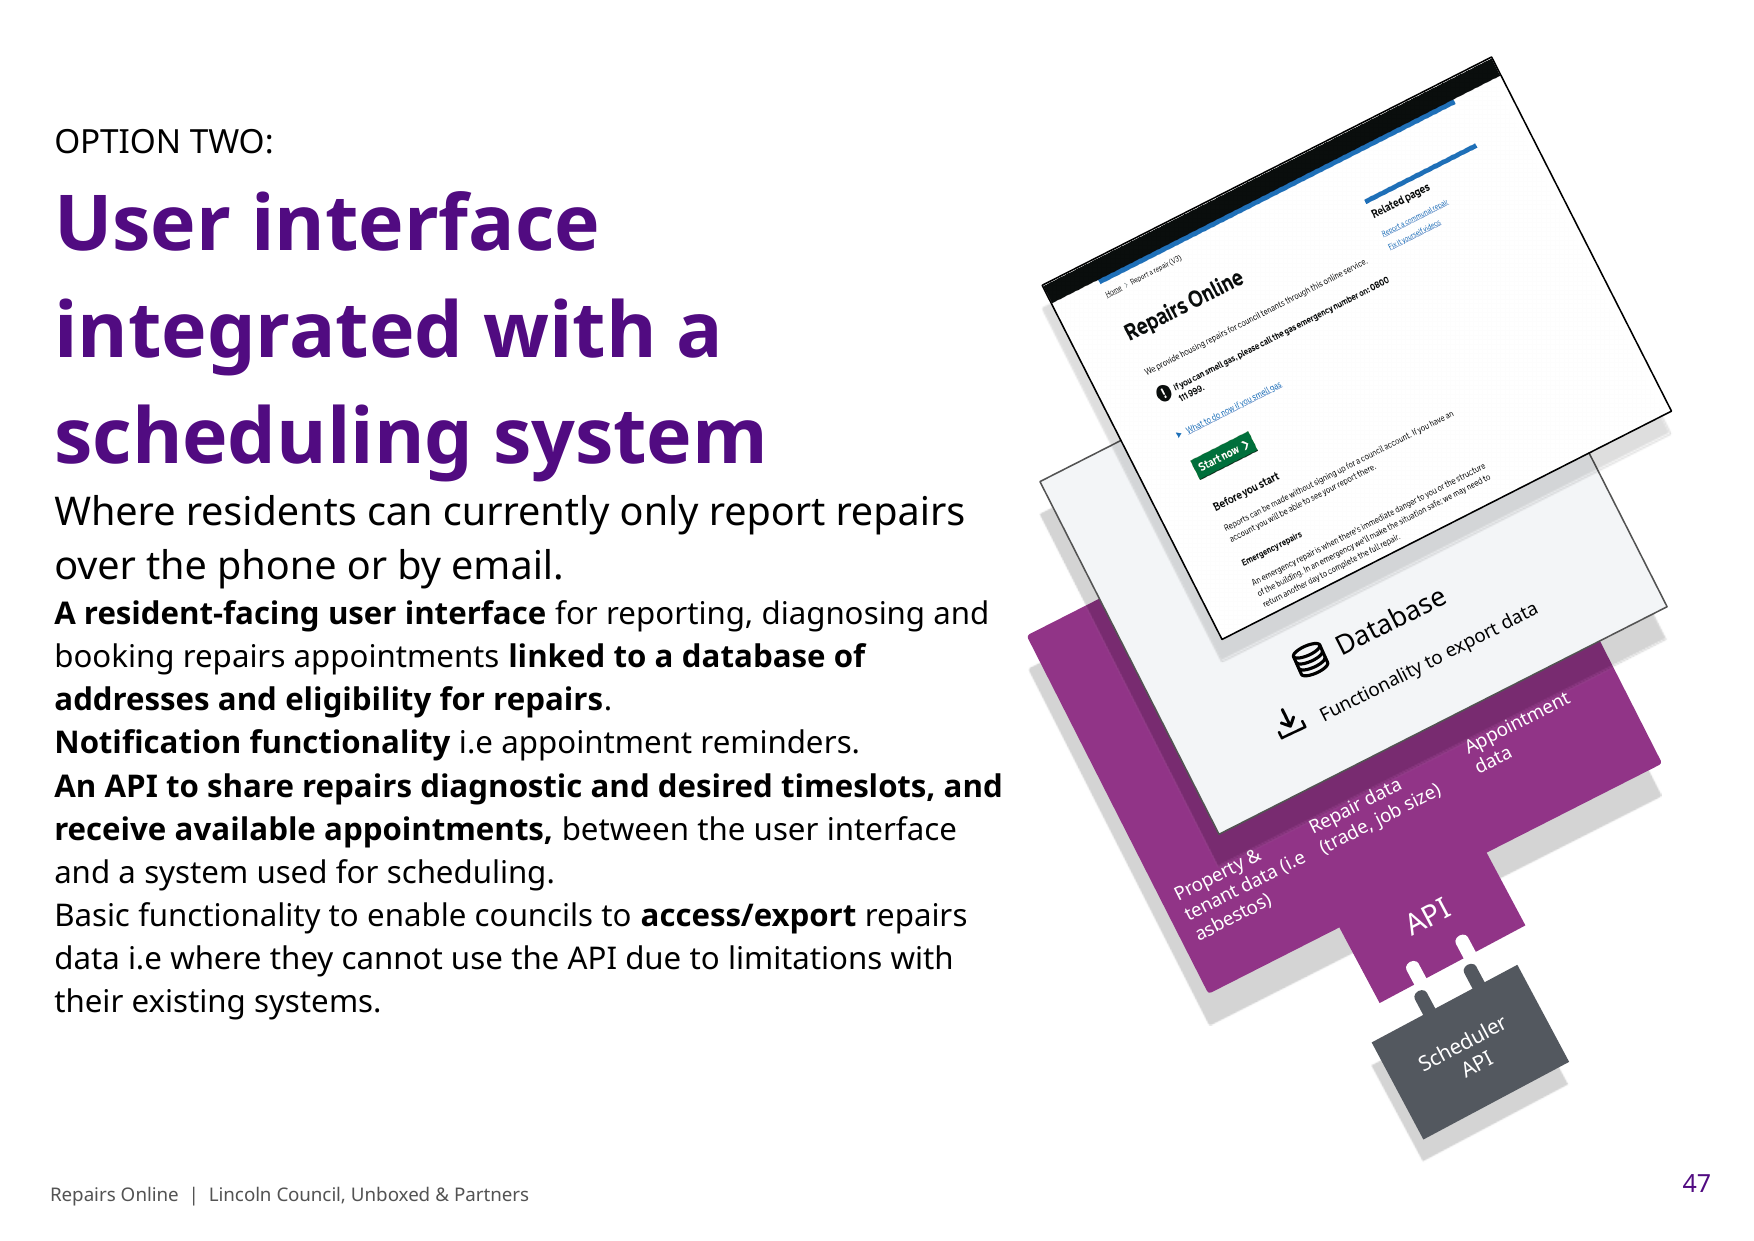

# OPTION TWO: User interface integrated with a scheduling system Where residents can currently only report repairs over the phone or by email. A resident-facing user interface for reporting, diagnosing and booking repairs appointments linked to a database of addresses and eligibility for repairs. Notification functionality i.e appointment reminders. An API to share repairs diagnostic and desired timeslots, and receive available appointments, between the user interface and a system used for scheduling. Basic functionality to enable councils to access/export repairs data i.e where they cannot use the API due to limitations with their existing systems.
Database
Functionality to export data
Appointment data
Repair data
(trade, job size)
Property & tenant data (i.e asbestos)
API
Scheduler
API